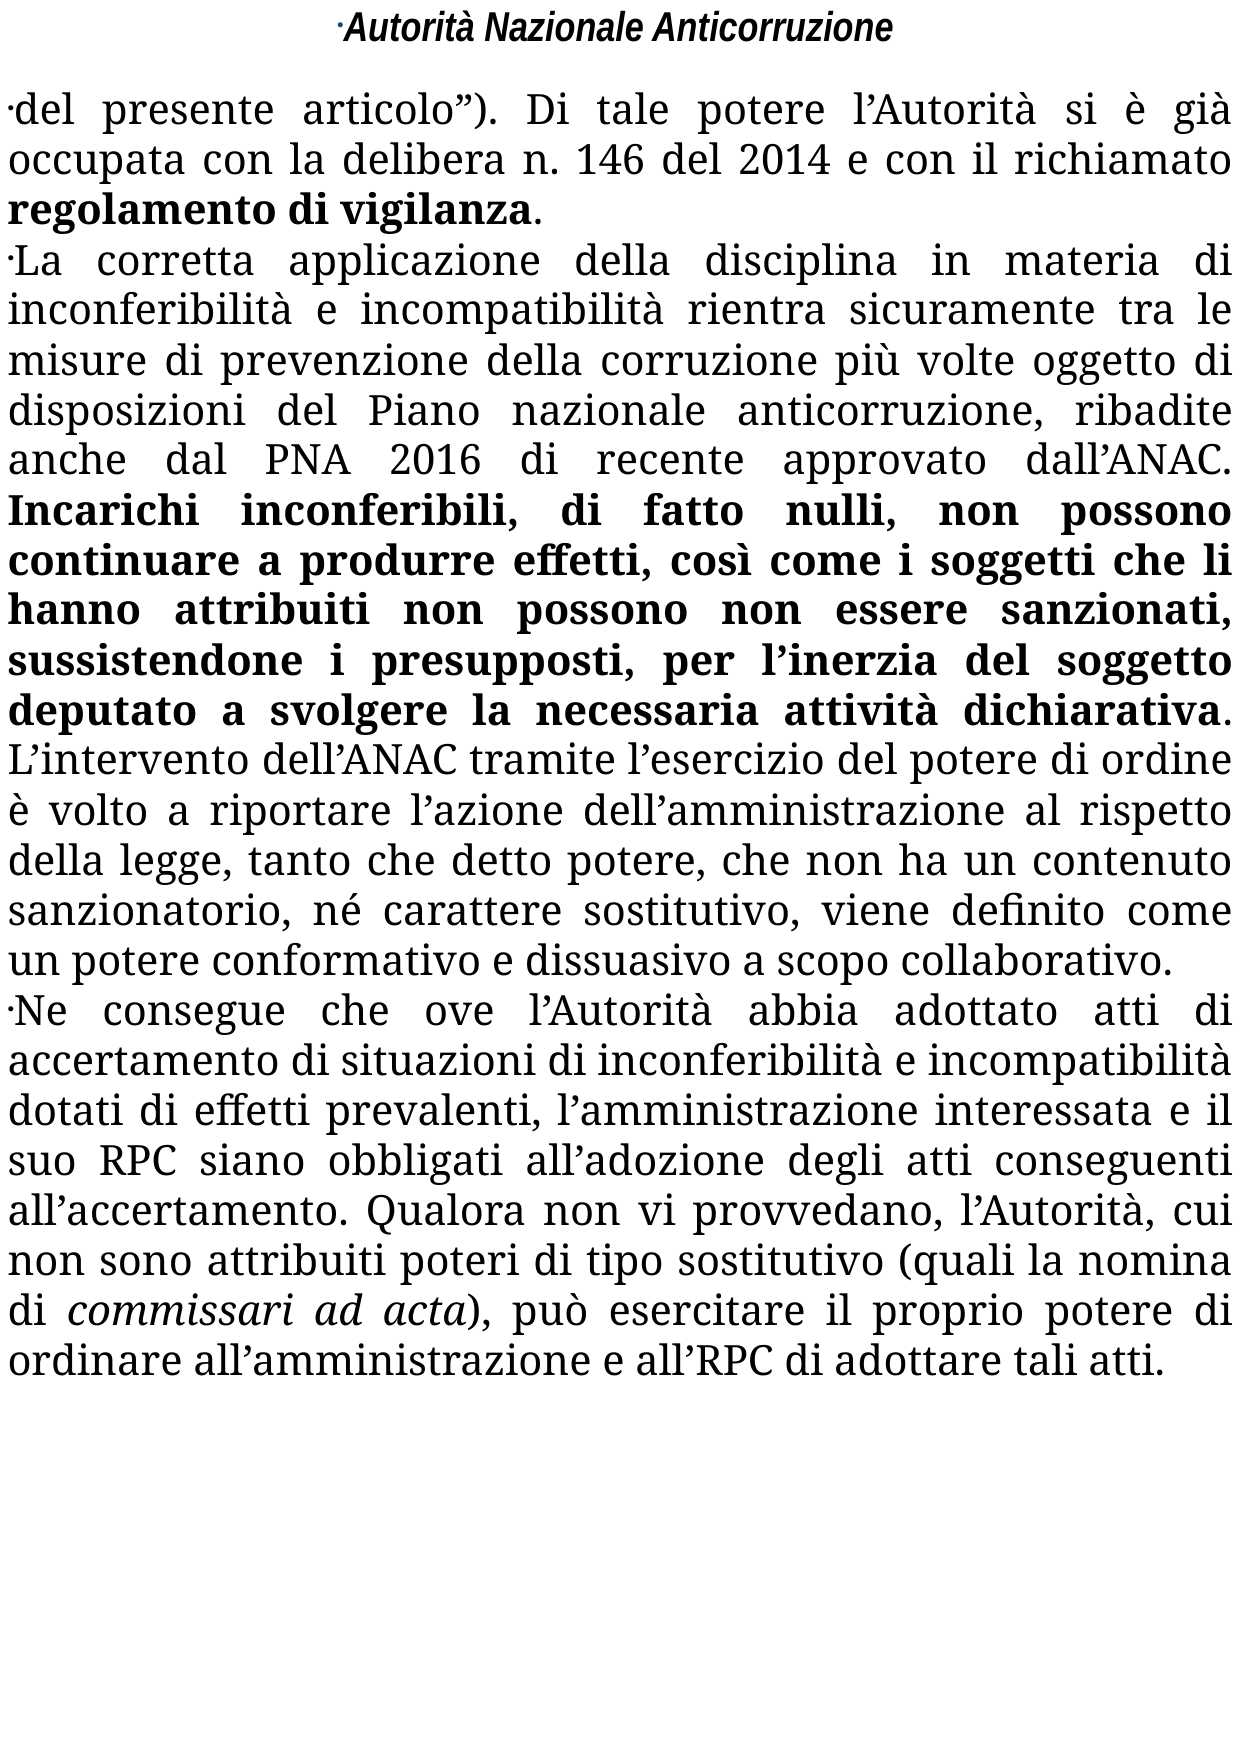

# Autorità Nazionale Anticorruzione
del presente articolo”). Di tale potere l’Autorità si è già occupata con la delibera n. 146 del 2014 e con il richiamato regolamento di vigilanza.
La corretta applicazione della disciplina in materia di inconferibilità e incompatibilità rientra sicuramente tra le misure di prevenzione della corruzione più volte oggetto di disposizioni del Piano nazionale anticorruzione, ribadite anche dal PNA 2016 di recente approvato dall’ANAC. Incarichi inconferibili, di fatto nulli, non possono continuare a produrre effetti, così come i soggetti che li hanno attribuiti non possono non essere sanzionati, sussistendone i presupposti, per l’inerzia del soggetto deputato a svolgere la necessaria attività dichiarativa. L’intervento dell’ANAC tramite l’esercizio del potere di ordine è volto a riportare l’azione dell’amministrazione al rispetto della legge, tanto che detto potere, che non ha un contenuto sanzionatorio, né carattere sostitutivo, viene definito come un potere conformativo e dissuasivo a scopo collaborativo.
Ne consegue che ove l’Autorità abbia adottato atti di accertamento di situazioni di inconferibilità e incompatibilità dotati di effetti prevalenti, l’amministrazione interessata e il suo RPC siano obbligati all’adozione degli atti conseguenti all’accertamento. Qualora non vi provvedano, l’Autorità, cui non sono attribuiti poteri di tipo sostitutivo (quali la nomina di commissari ad acta), può esercitare il proprio potere di ordinare all’amministrazione e all’RPC di adottare tali atti.